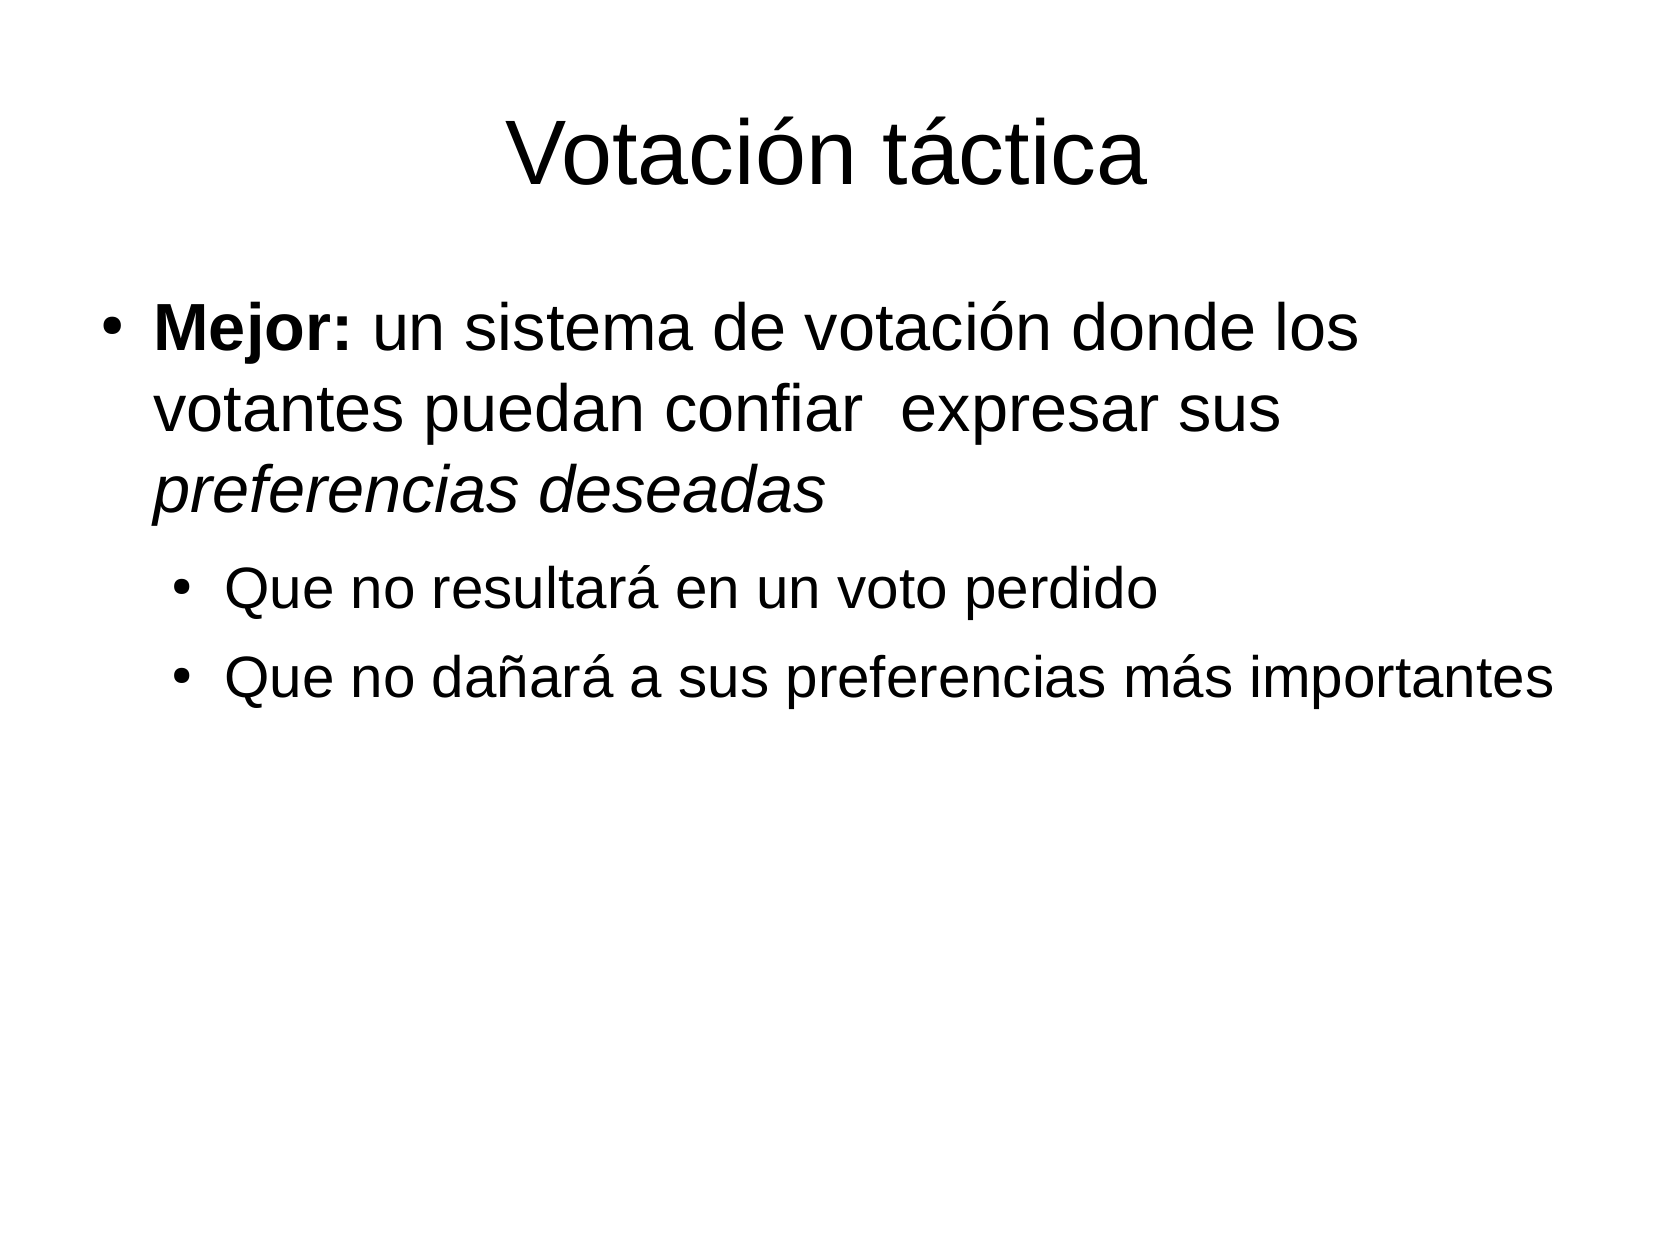

# Votación táctica
Mejor: un sistema de votación donde los votantes puedan confiar expresar sus preferencias deseadas
Que no resultará en un voto perdido
Que no dañará a sus preferencias más importantes